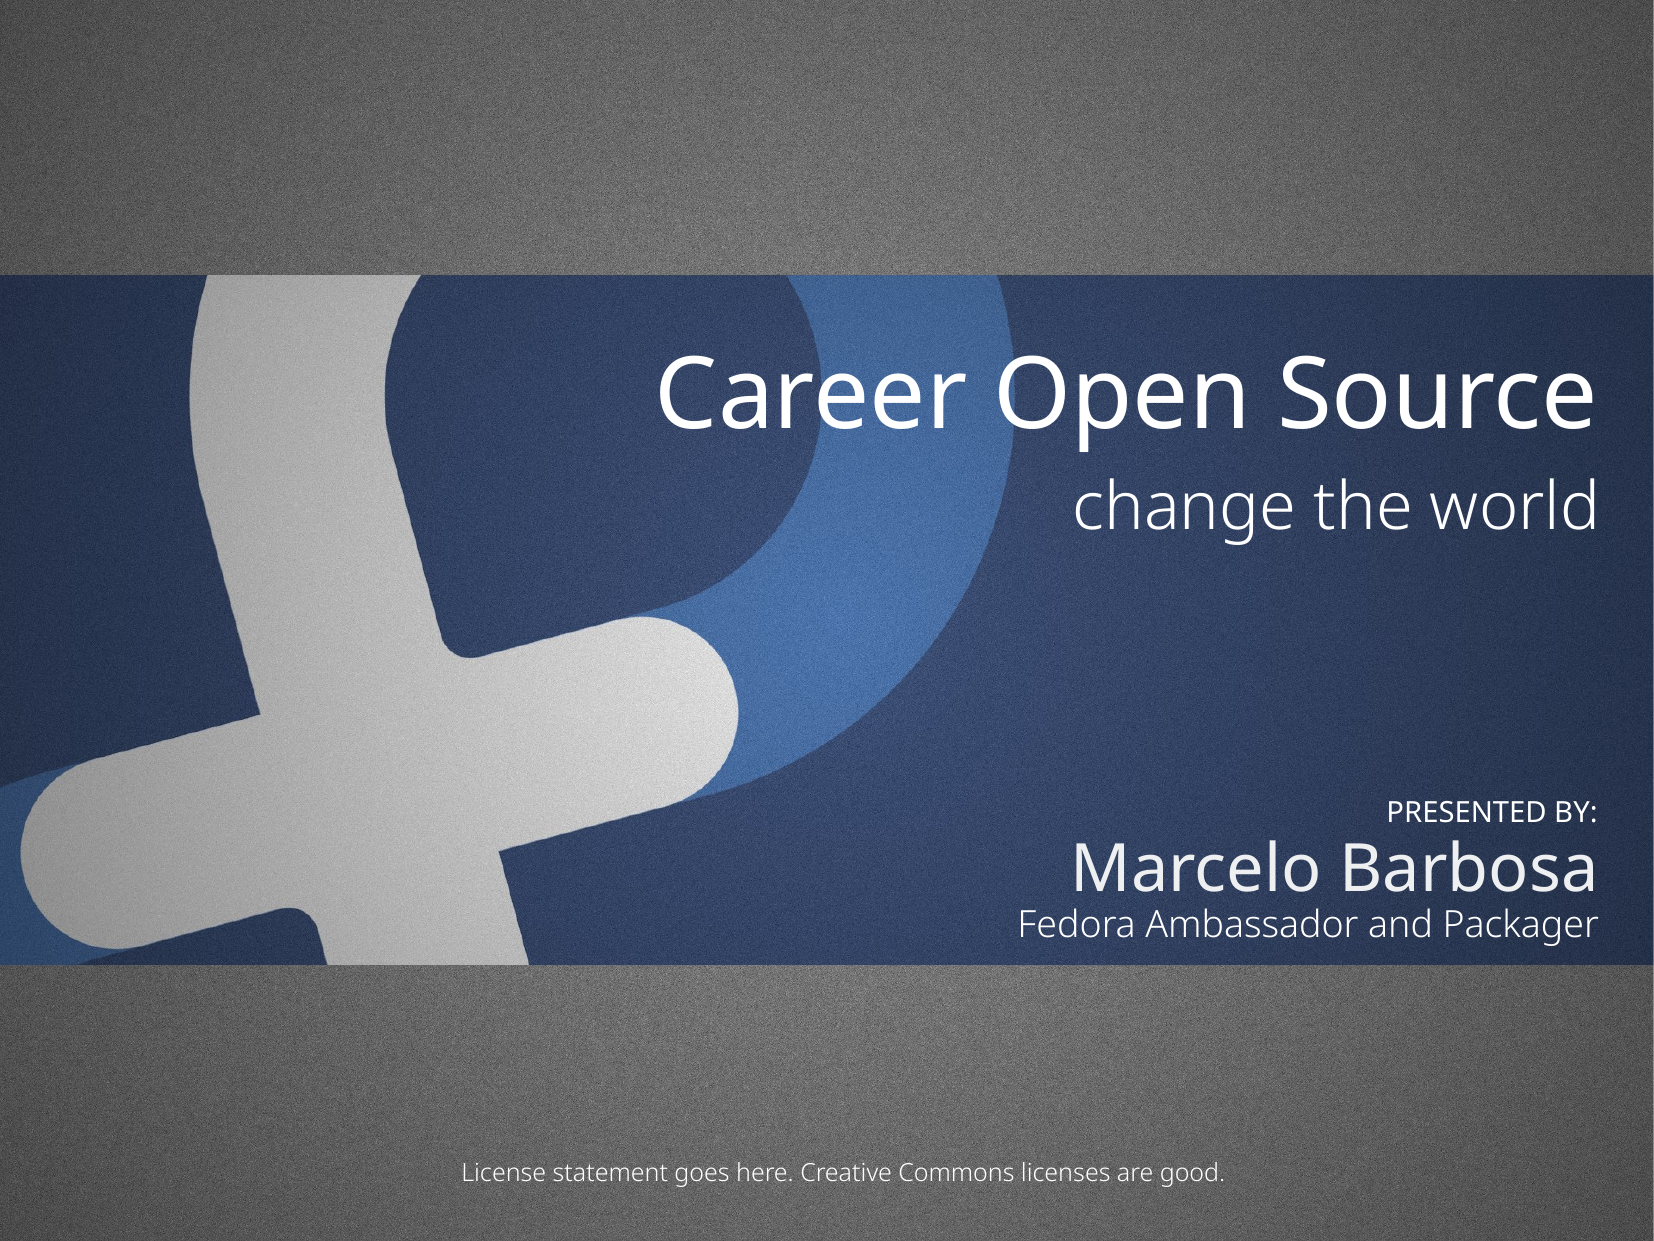

# Career Open Source
change the world
PRESENTED BY:
Marcelo Barbosa
Fedora Ambassador and Packager
License statement goes here. Creative Commons licenses are good.